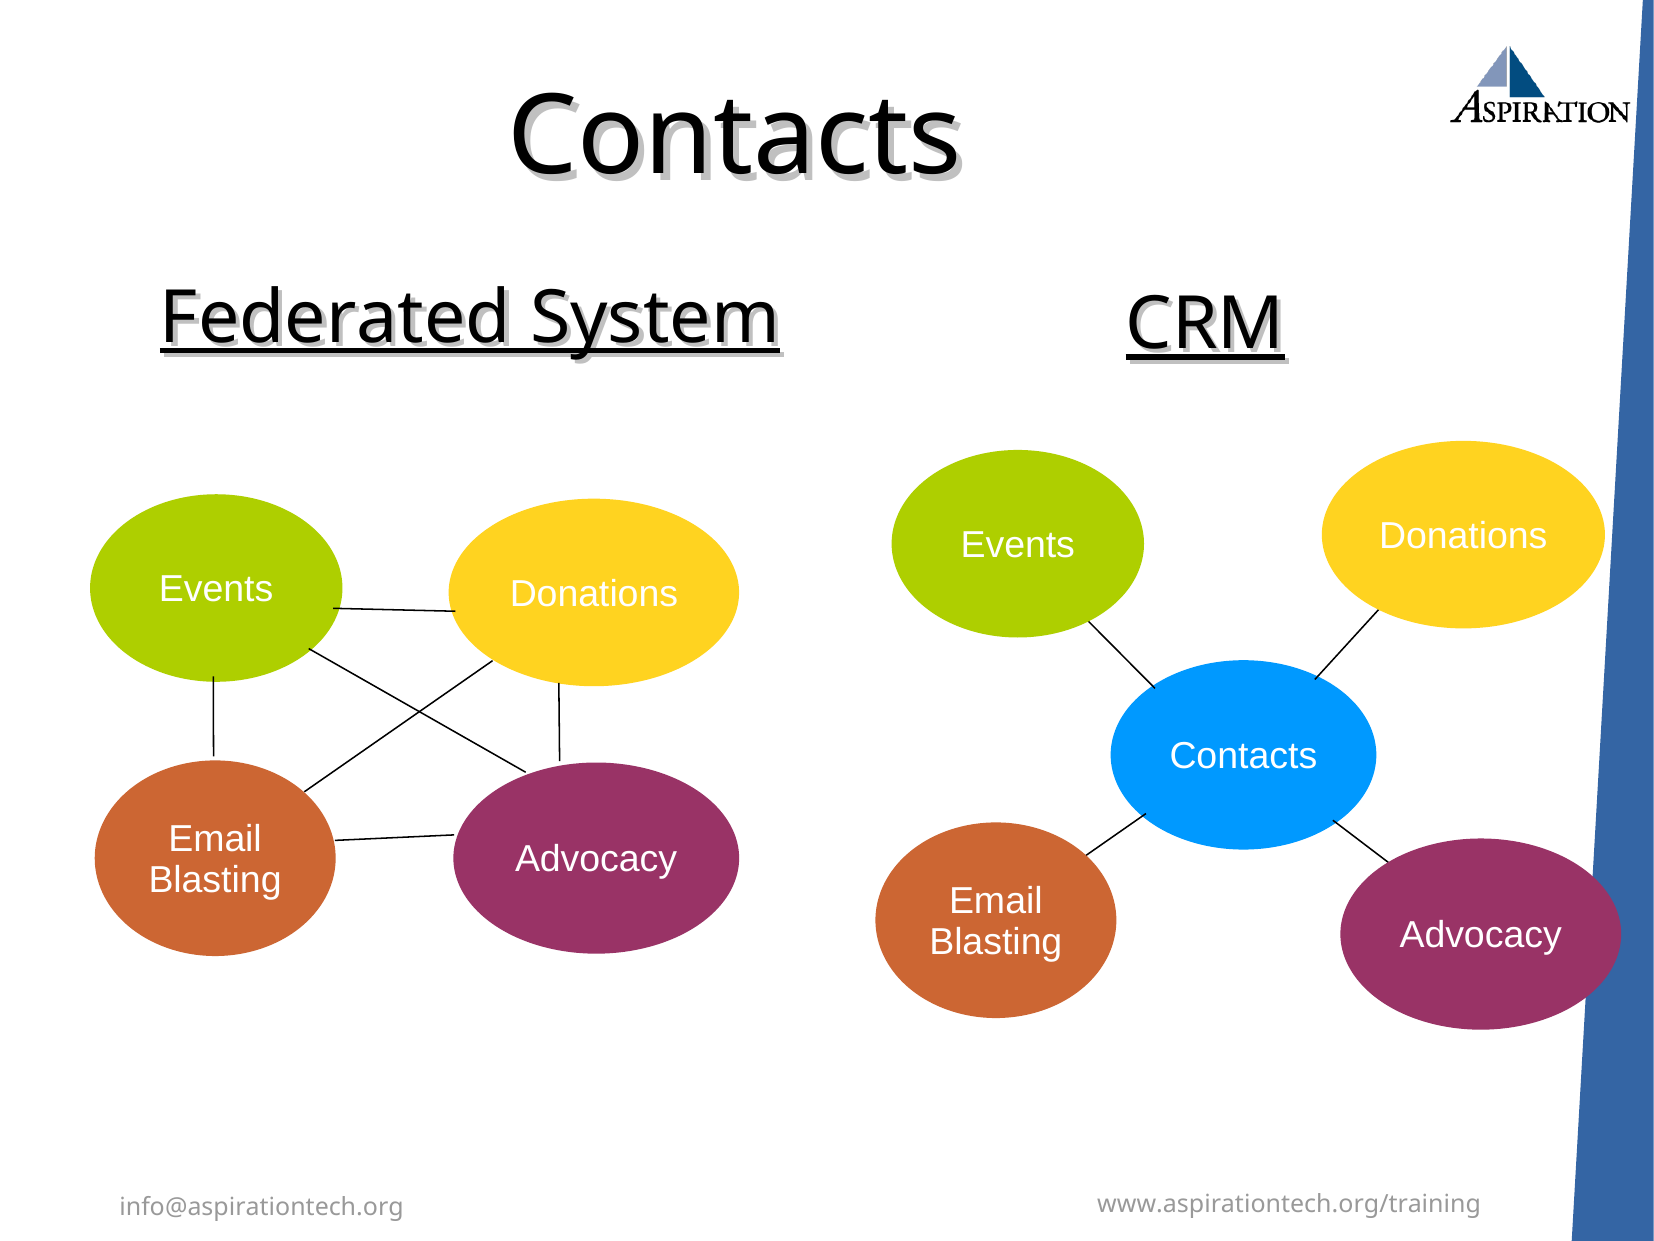

# Contacts
Federated System
CRM
Donations
Events
Events
Donations
Contacts
Email
Blasting
Advocacy
Email
Blasting
Advocacy